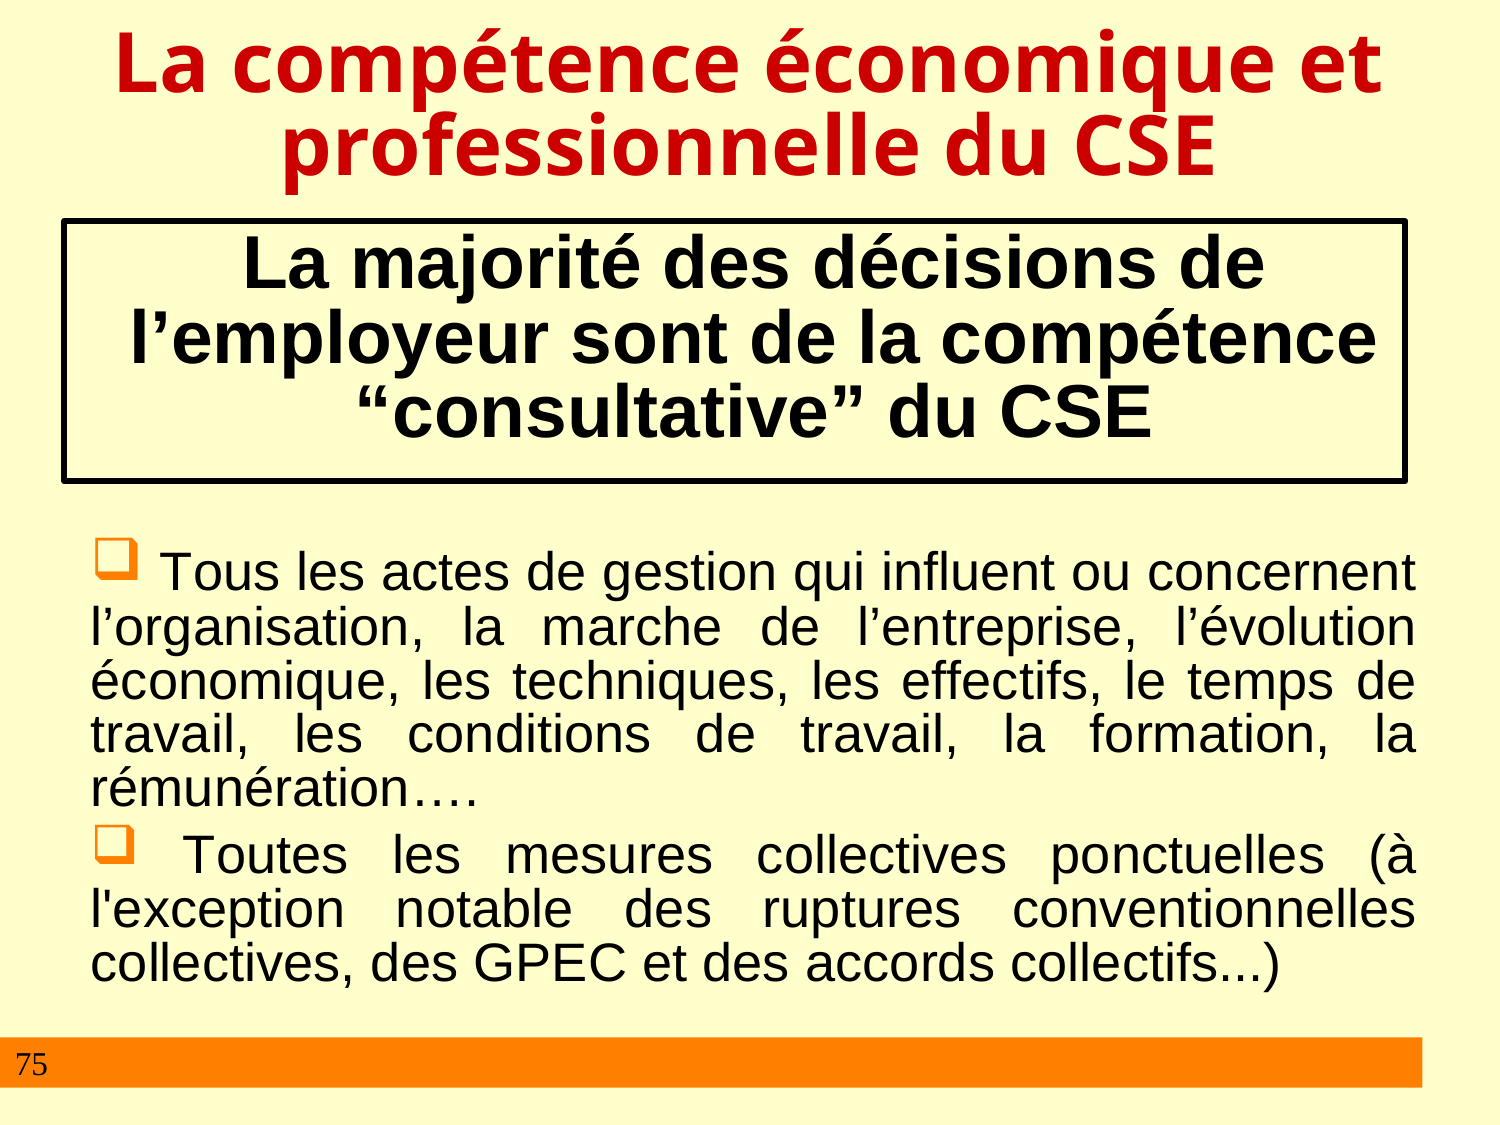

# La compétence économique et professionnelle du CSE
La majorité des décisions de l’employeur sont de la compétence “consultative” du CSE
 Tous les actes de gestion qui influent ou concernent l’organisation, la marche de l’entreprise, l’évolution économique, les techniques, les effectifs, le temps de travail, les conditions de travail, la formation, la rémunération….
 Toutes les mesures collectives ponctuelles (à l'exception notable des ruptures conventionnelles collectives, des GPEC et des accords collectifs...)